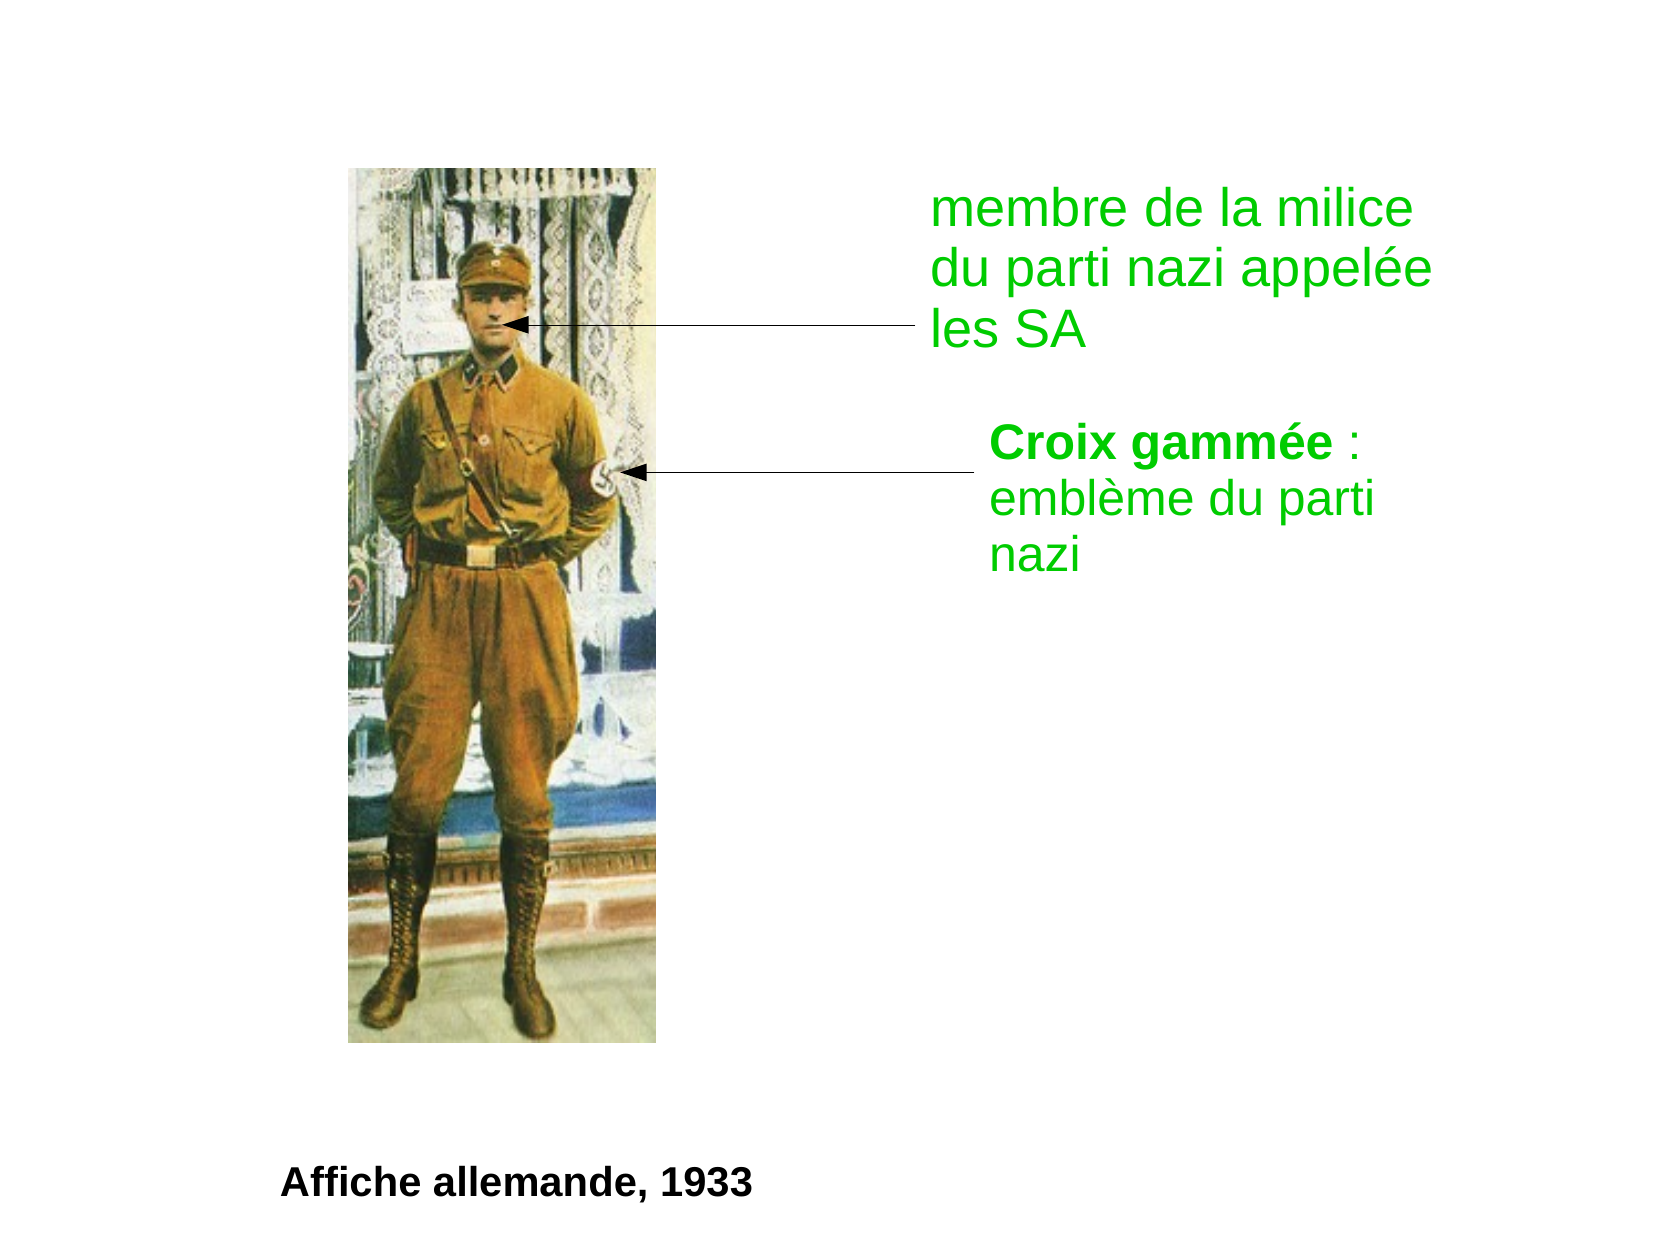

membre de la milice du parti nazi appelée les SA
Croix gammée : emblème du parti nazi
Affiche allemande, 1933